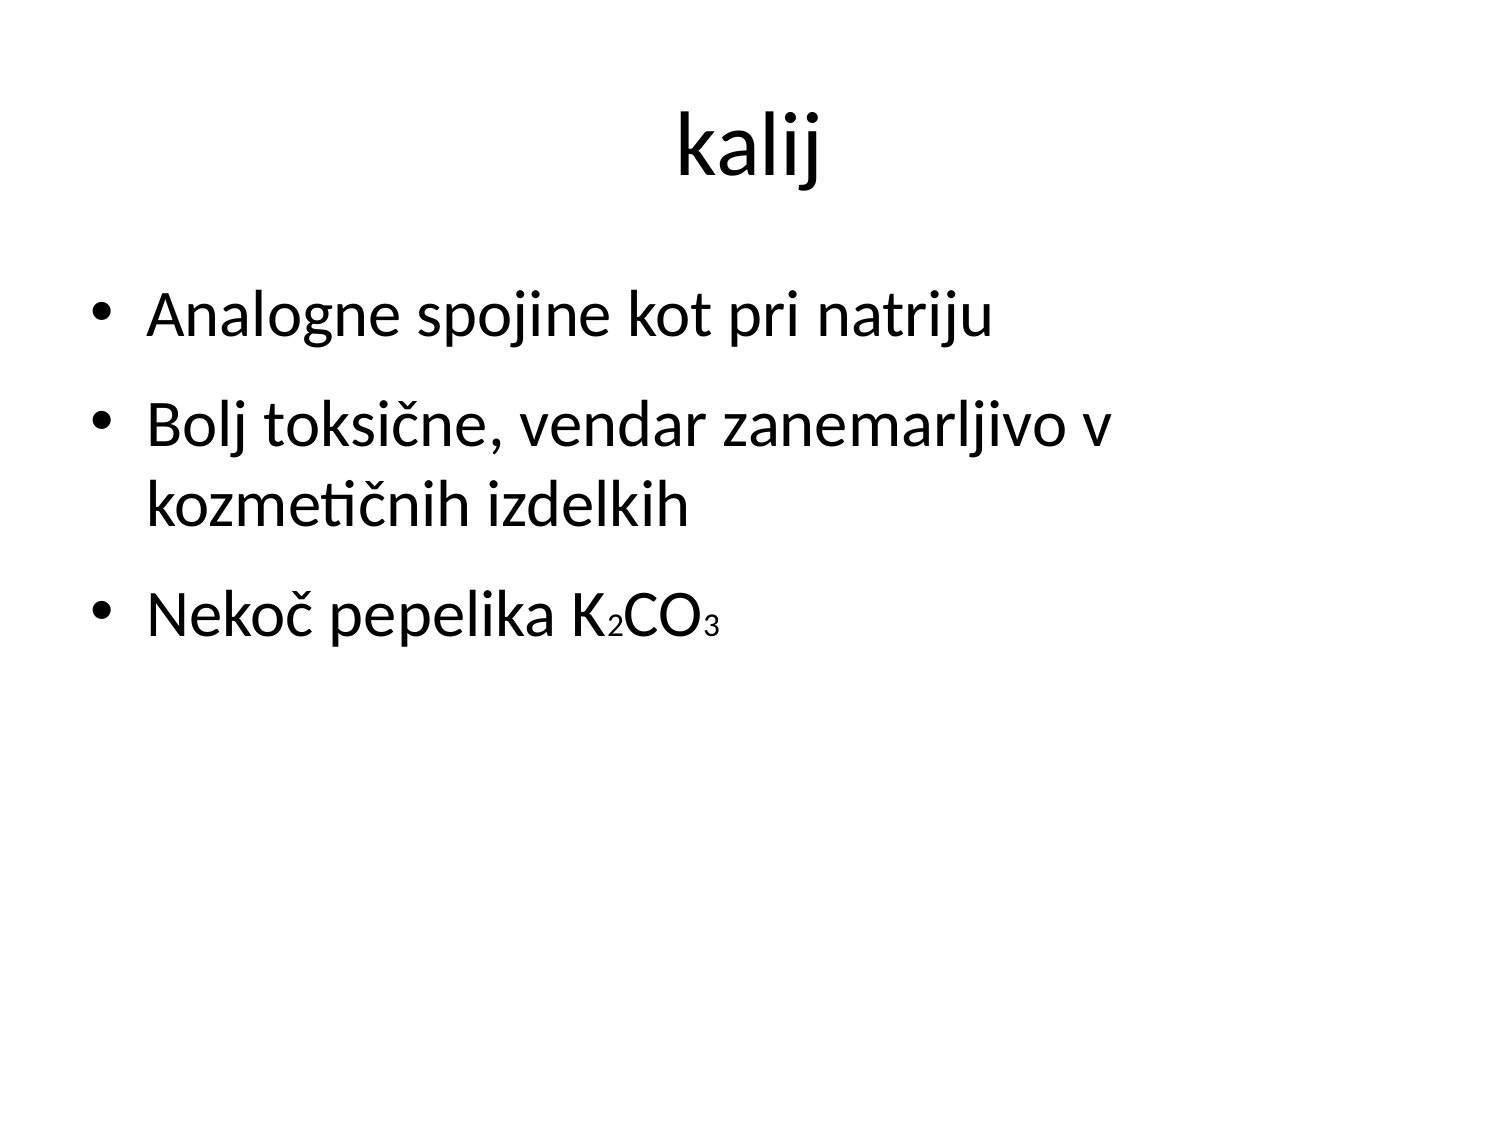

# kalij
Analogne spojine kot pri natriju
Bolj toksične, vendar zanemarljivo v kozmetičnih izdelkih
Nekoč pepelika K2CO3